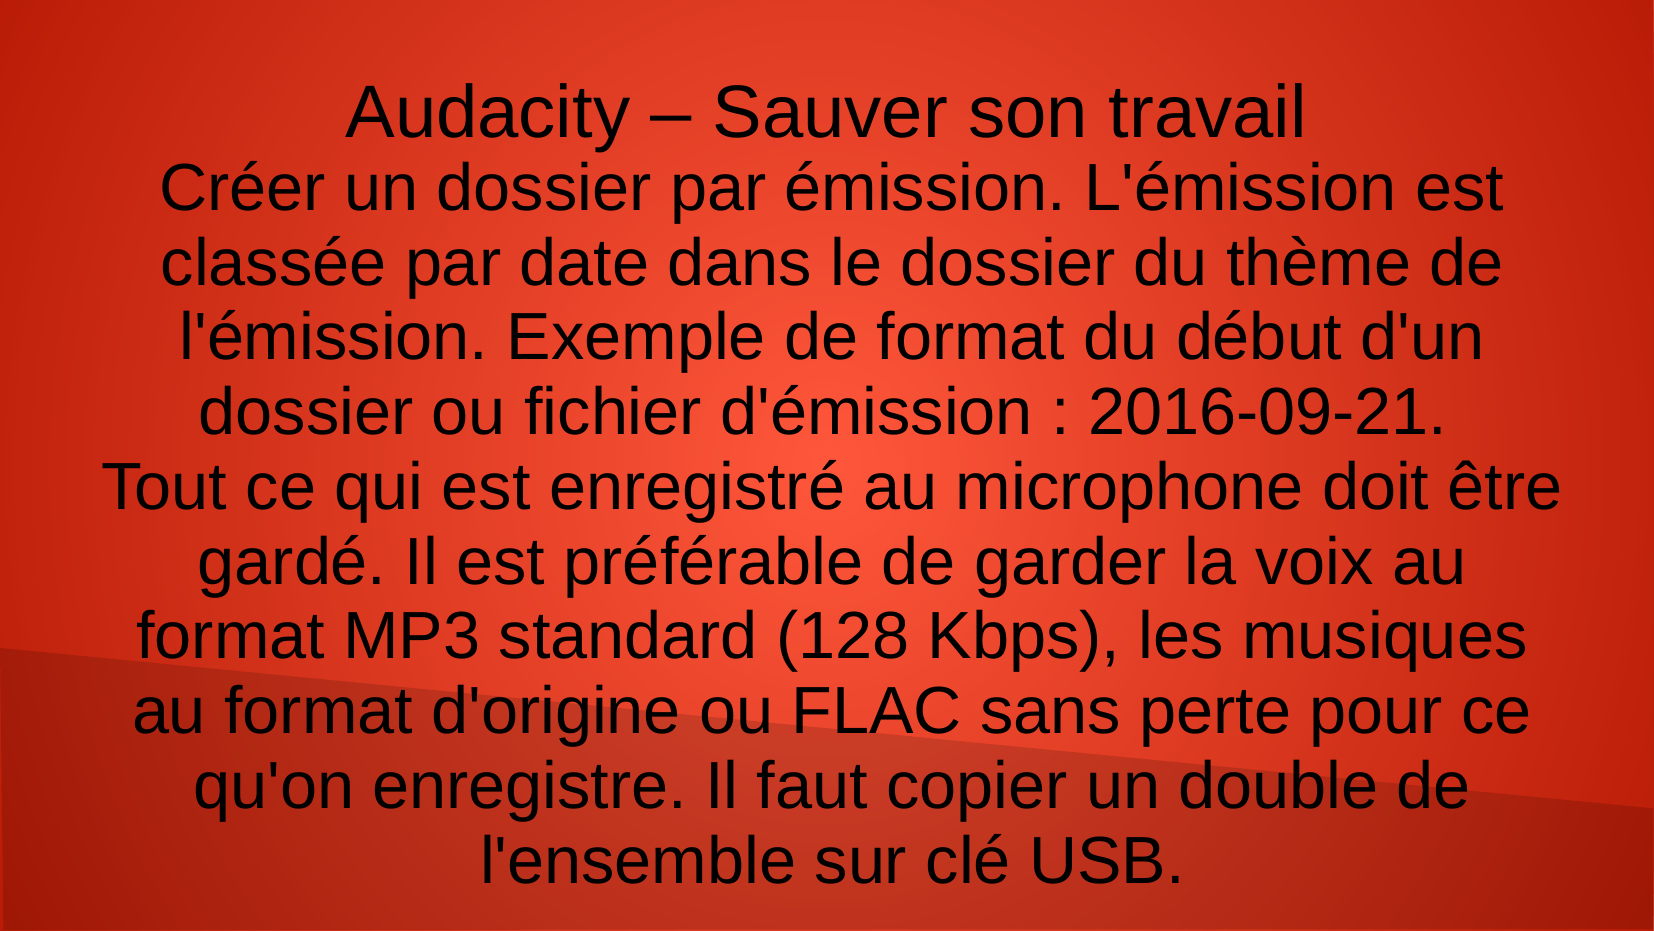

# Audacity – Sauver son travail
Créer un dossier par émission. L'émission est classée par date dans le dossier du thème de l'émission. Exemple de format du début d'un dossier ou fichier d'émission : 2016-09-21.
Tout ce qui est enregistré au microphone doit être gardé. Il est préférable de garder la voix au format MP3 standard (128 Kbps), les musiques au format d'origine ou FLAC sans perte pour ce qu'on enregistre. Il faut copier un double de l'ensemble sur clé USB.